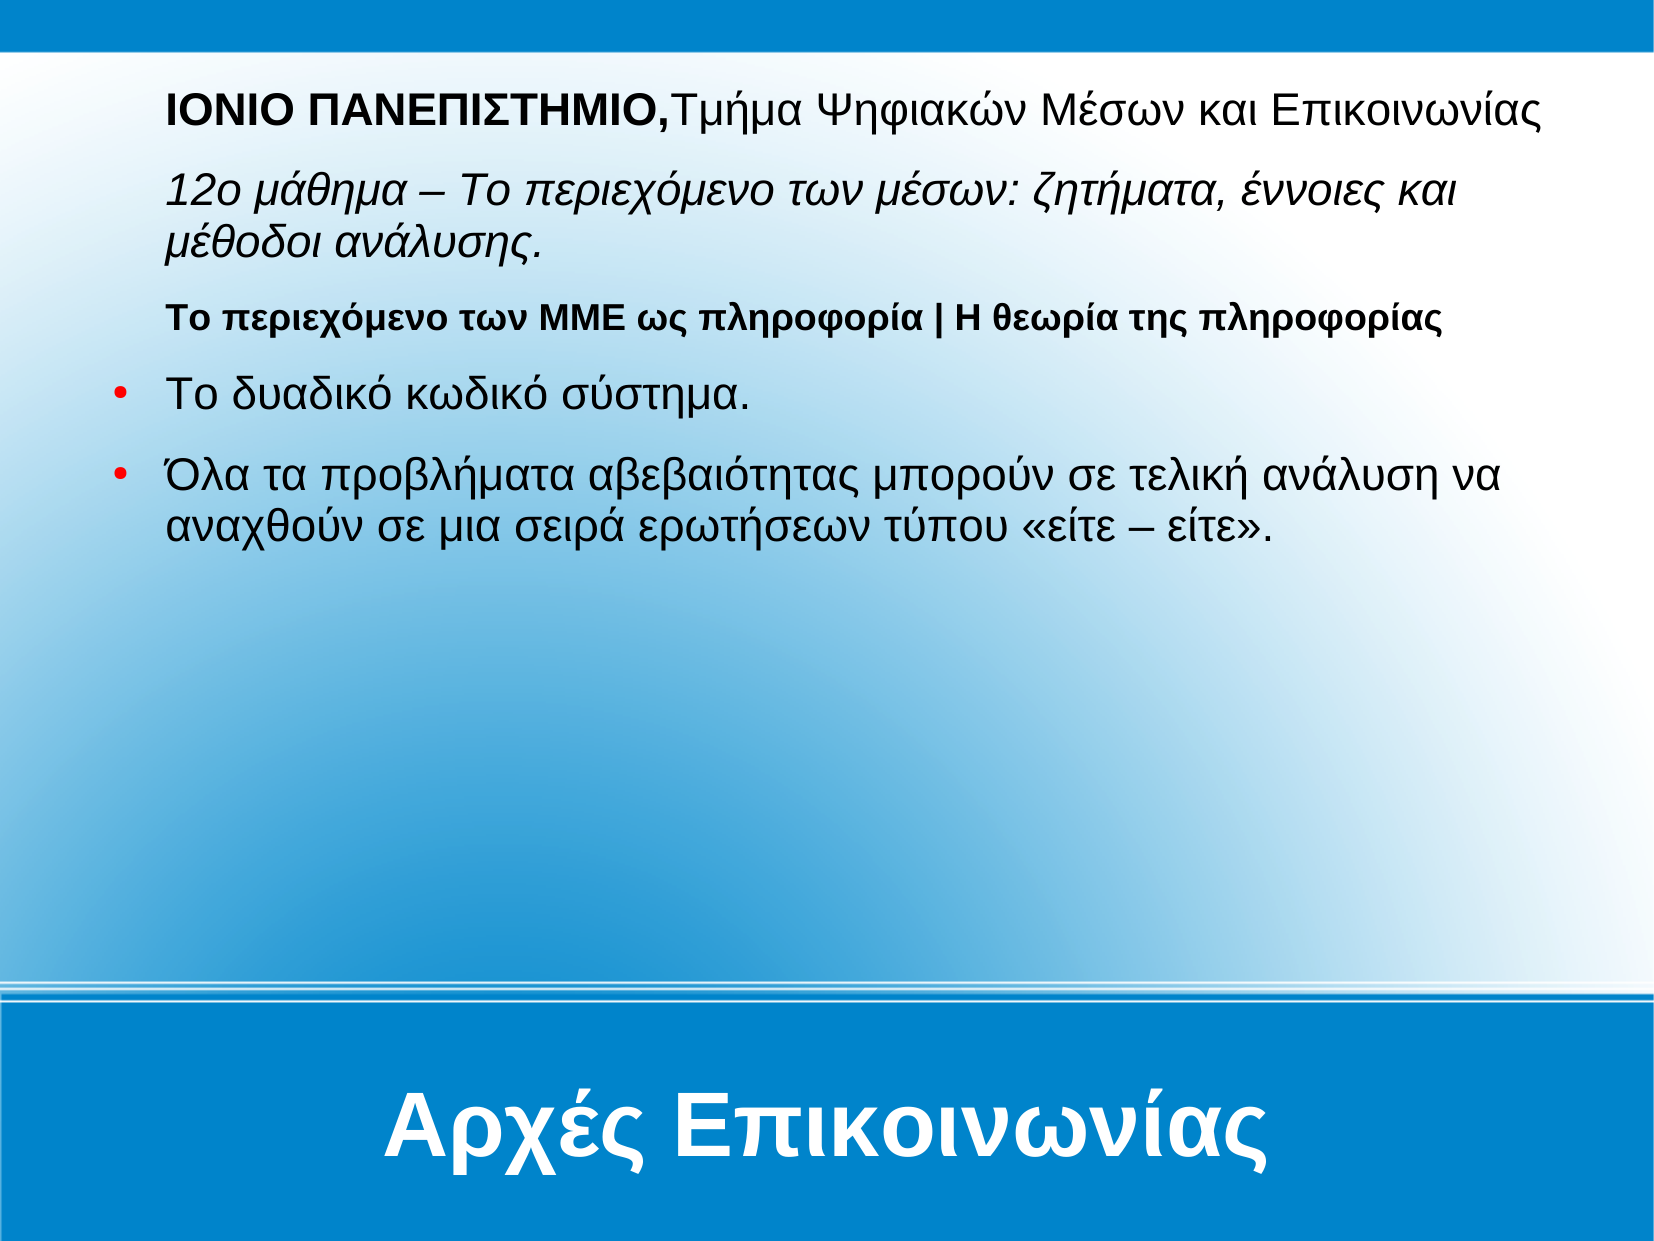

ΙΟΝΙΟ ΠΑΝΕΠΙΣΤΗΜΙΟ,Τμήμα Ψηφιακών Μέσων και Επικοινωνίας
12ο μάθημα – Το περιεχόμενο των μέσων: ζητήματα, έννοιες και μέθοδοι ανάλυσης.
Το περιεχόμενο των ΜΜΕ ως πληροφορία | Η θεωρία της πληροφορίας
Το δυαδικό κωδικό σύστημα.
Όλα τα προβλήματα αβεβαιότητας μπορούν σε τελική ανάλυση να αναχθούν σε μια σειρά ερωτήσεων τύπου «είτε – είτε».
# Αρχές Επικοινωνίας